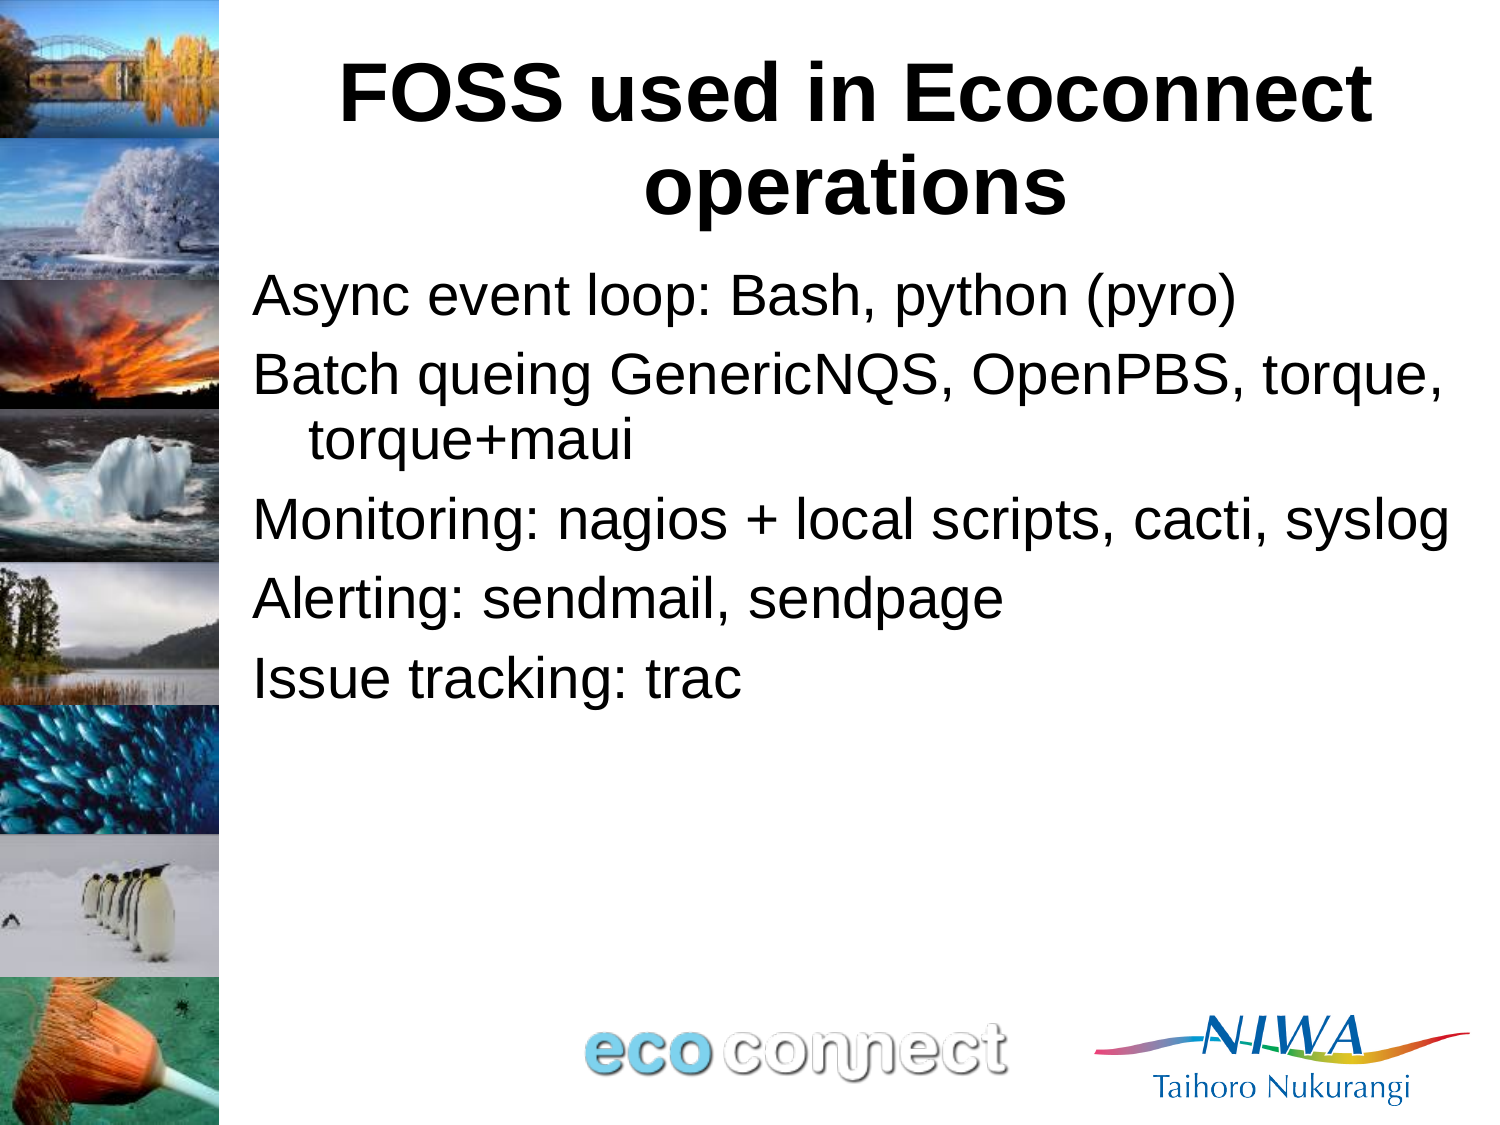

# FOSS used in Ecoconnect operations
Async event loop: Bash, python (pyro)
Batch queing GenericNQS, OpenPBS, torque, torque+maui
Monitoring: nagios + local scripts, cacti, syslog
Alerting: sendmail, sendpage
Issue tracking: trac